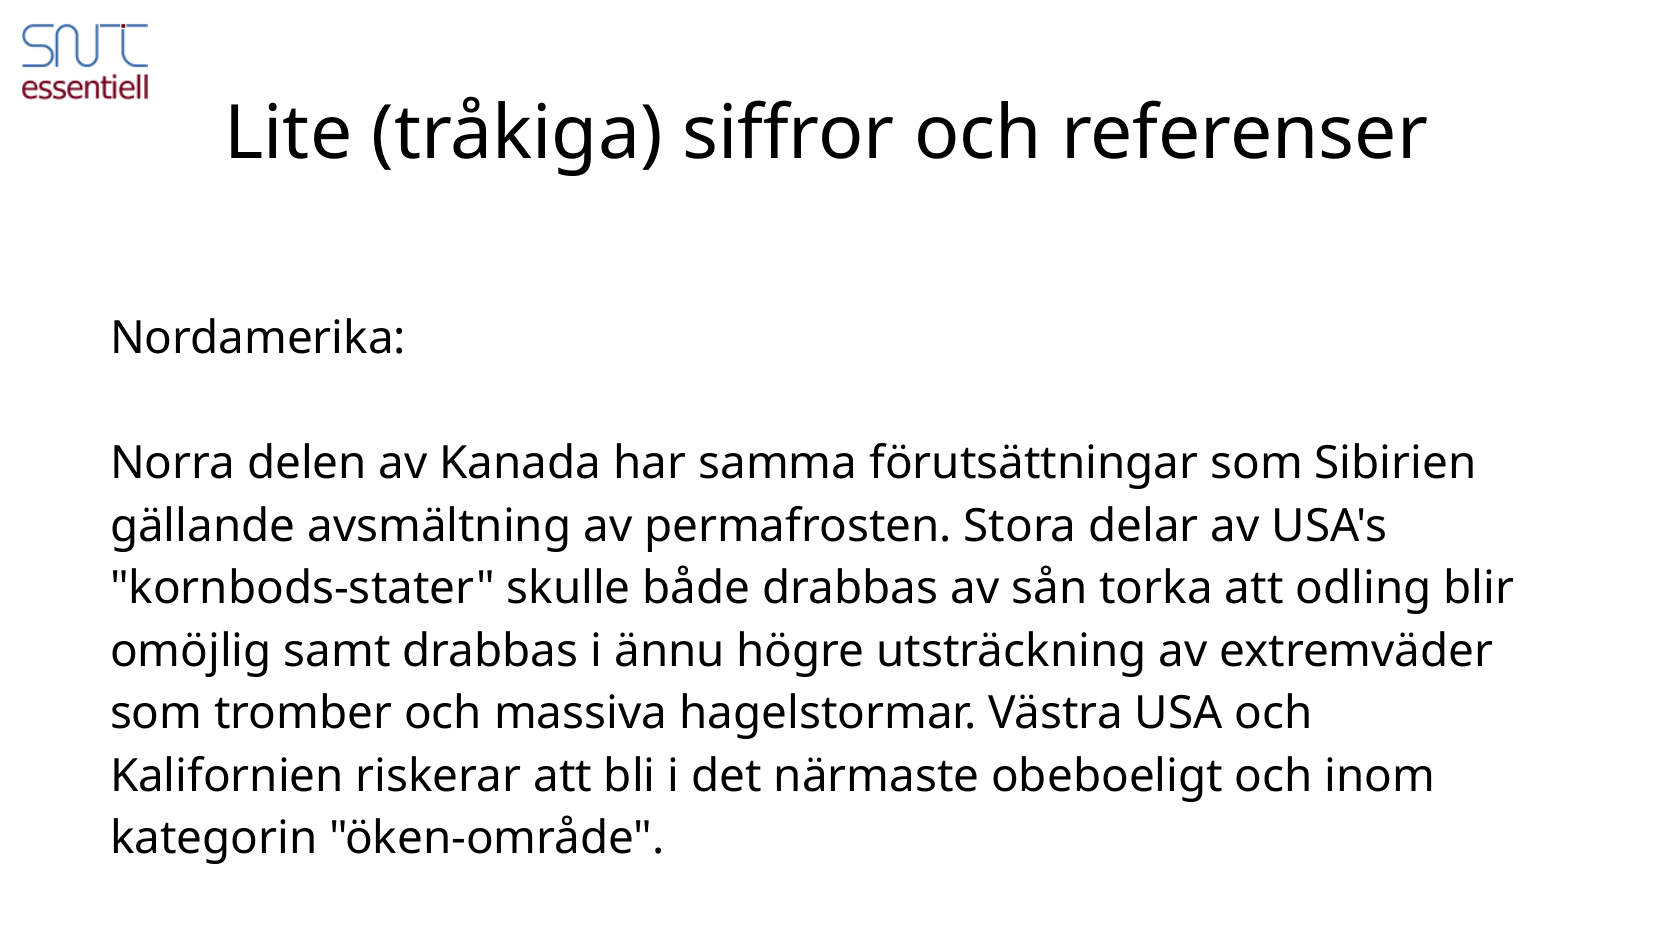

# Lite (tråkiga) siffror och referenser
Nordamerika:
Norra delen av Kanada har samma förutsättningar som Sibirien gällande avsmältning av permafrosten. Stora delar av USA's "kornbods-stater" skulle både drabbas av sån torka att odling blir omöjlig samt drabbas i ännu högre utsträckning av extremväder som tromber och massiva hagelstormar. Västra USA och Kalifornien riskerar att bli i det närmaste obeboeligt och inom kategorin "öken-område".